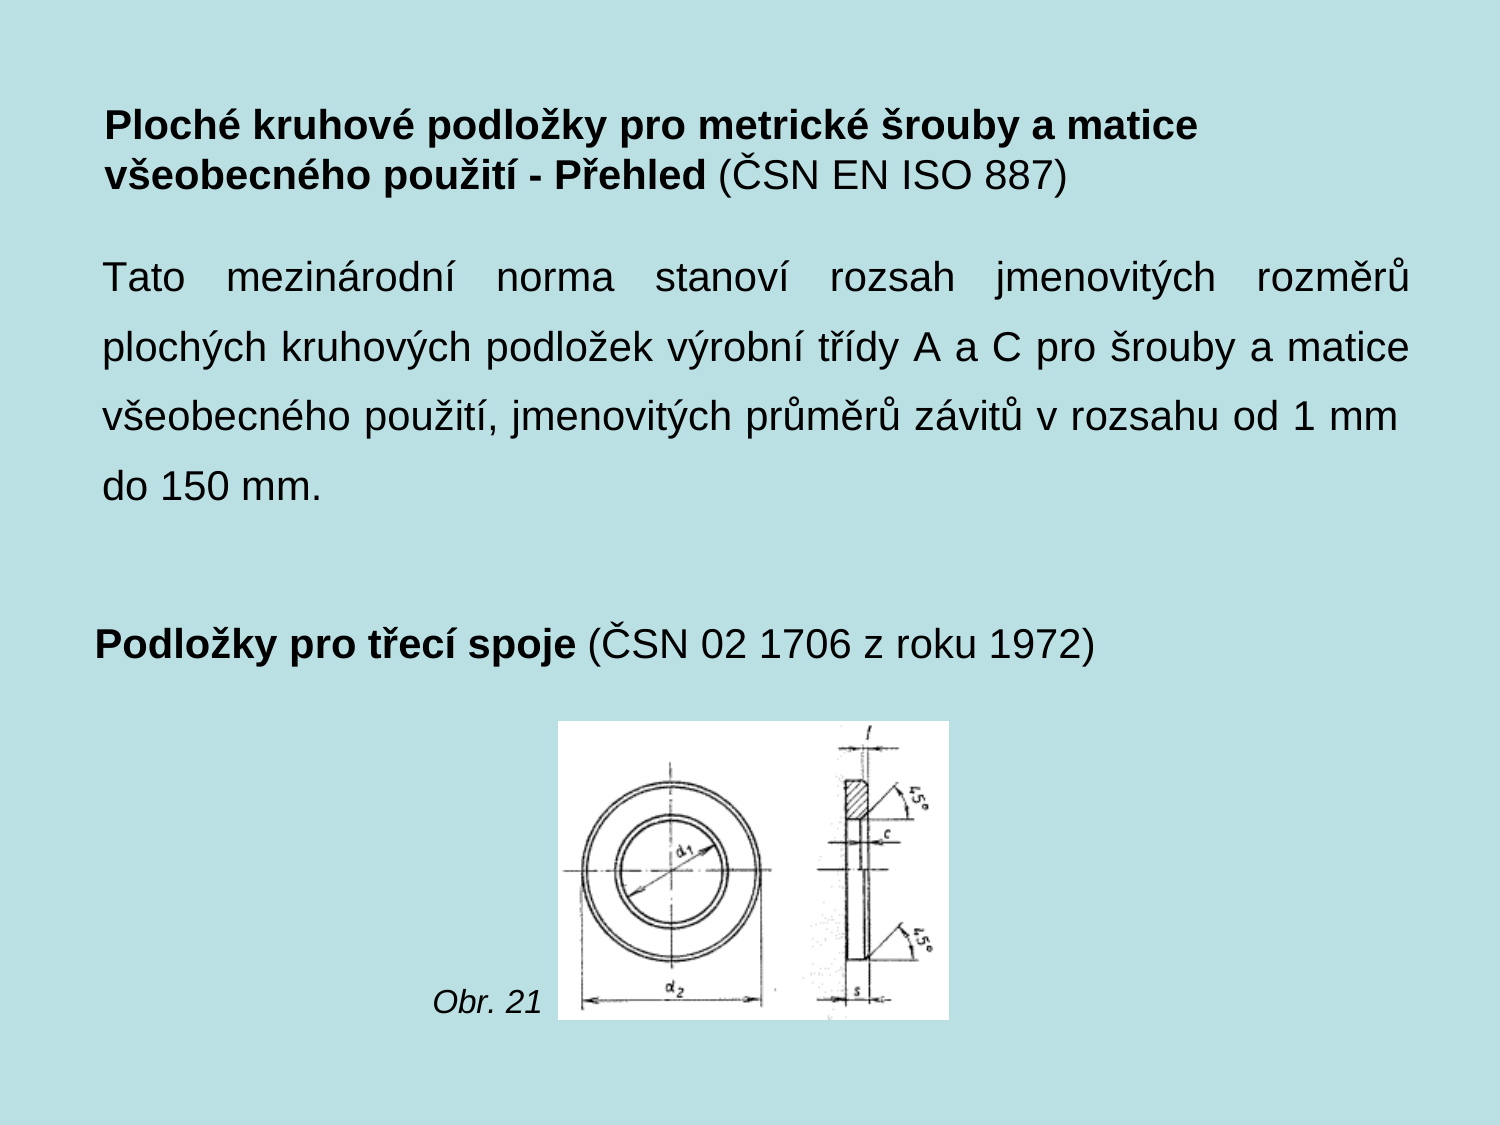

Ploché kruhové podložky pro metrické šrouby a matice všeobecného použití - Přehled (ČSN EN ISO 887)
Tato mezinárodní norma stanoví rozsah jmenovitých rozměrů plochých kruhových podložek výrobní třídy A a C pro šrouby a matice všeobecného použití, jmenovitých průměrů závitů v rozsahu od 1 mm 
do 150 mm.
Podložky pro třecí spoje (ČSN 02 1706 z roku 1972)
Obr. 21